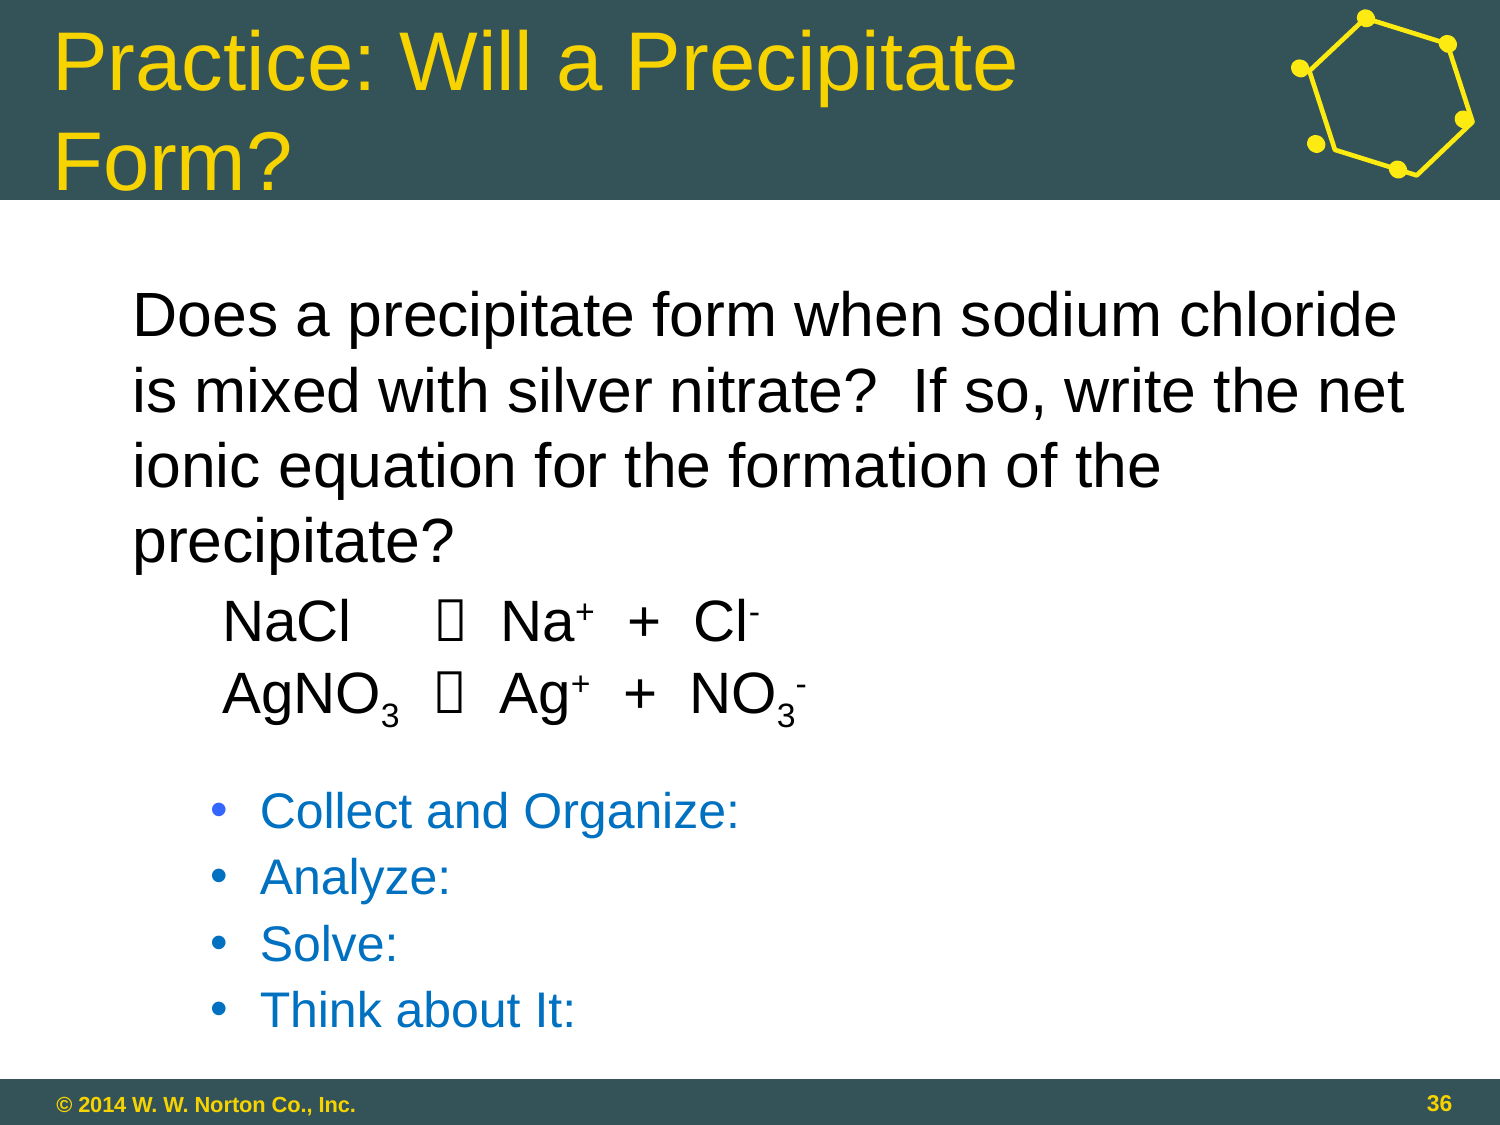

Practice: Will a Precipitate Form?
# Does a precipitate form when sodium chloride is mixed with silver nitrate? If so, write the net ionic equation for the formation of the precipitate?
 	NaCl  Na+ + Cl-
		AgNO3  Ag+ + NO3-
 Collect and Organize:
 Analyze:
 Solve:
 Think about It: